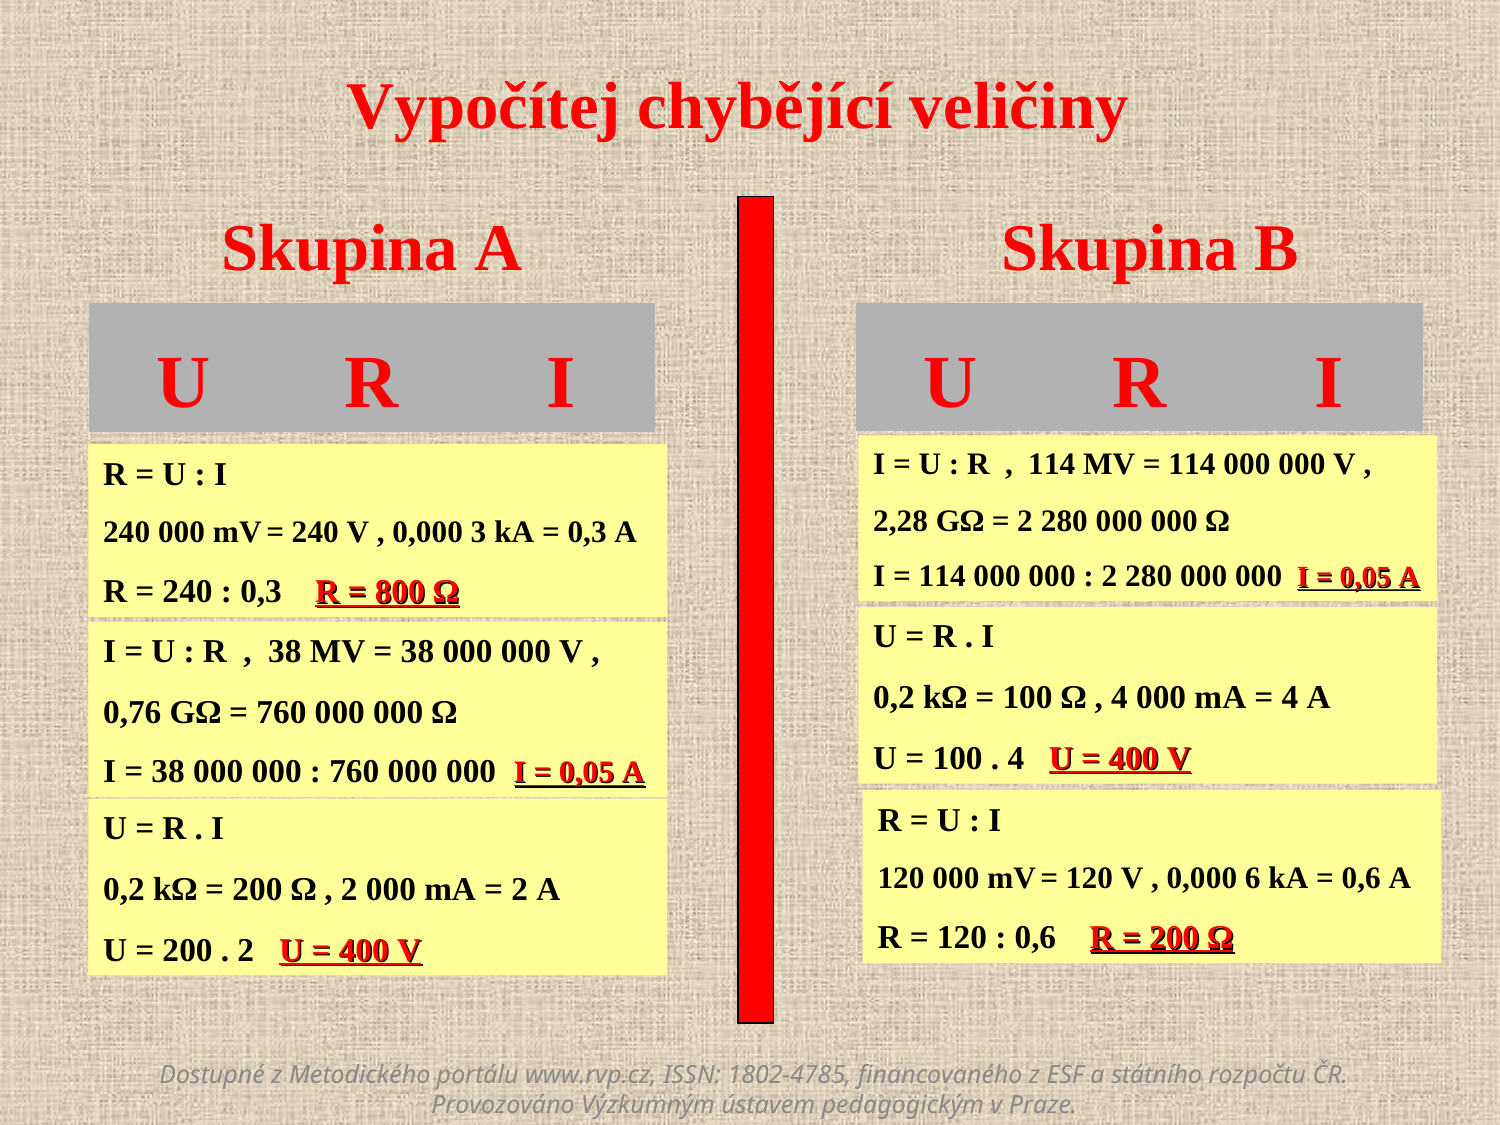

Vypočítej chybějící veličiny
Skupina A
Skupina B
| U | R | I |
| --- | --- | --- |
| 240 000 mV | ? | 0,000 3 kA |
| 38 MV | 0,76 GΩ | ? |
| ? | 0,2 kΩ | 2 000 mA |
| U | R | I |
| --- | --- | --- |
| 114 MV | 2,28 GΩ | ? |
| ? | 0,1 kΩ | 4 000 mA |
| 120 000 mV | ? | 0,000 6 kA |
I = U : R , 114 MV = 114 000 000 V ,
2,28 GΩ = 2 280 000 000 Ω
I = 114 000 000 : 2 280 000 000 I = 0,05 A
R = U : I
240 000 mV = 240 V , 0,000 3 kA = 0,3 A
R = 240 : 0,3 R = 800 Ω
U = R . I
0,2 kΩ = 100 Ω , 4 000 mA = 4 A
U = 100 . 4 U = 400 V
I = U : R , 38 MV = 38 000 000 V ,
0,76 GΩ = 760 000 000 Ω
I = 38 000 000 : 760 000 000 I = 0,05 A
R = U : I
120 000 mV = 120 V , 0,000 6 kA = 0,6 A
R = 120 : 0,6 R = 200 Ω
U = R . I
0,2 kΩ = 200 Ω , 2 000 mA = 2 A
U = 200 . 2 U = 400 V